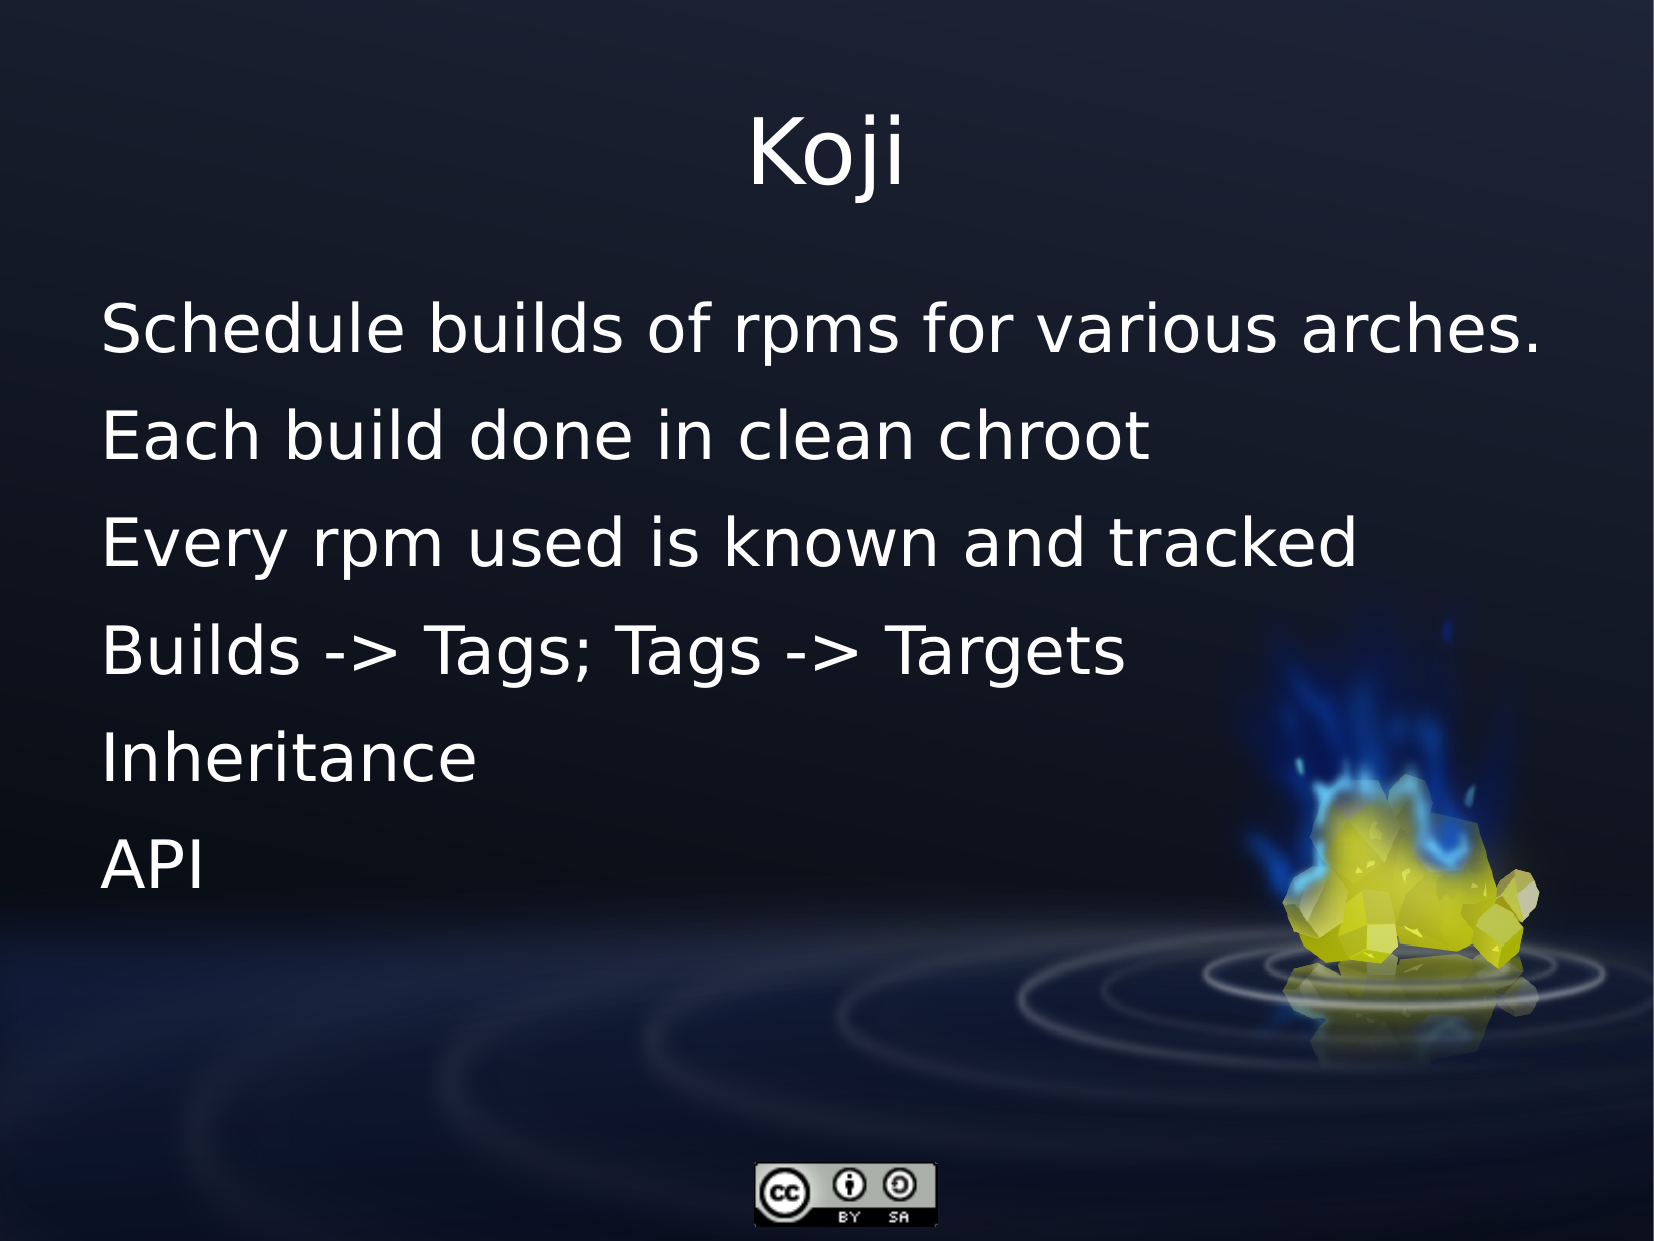

# Koji
Schedule builds of rpms for various arches.
Each build done in clean chroot
Every rpm used is known and tracked
Builds -> Tags; Tags -> Targets
Inheritance
API